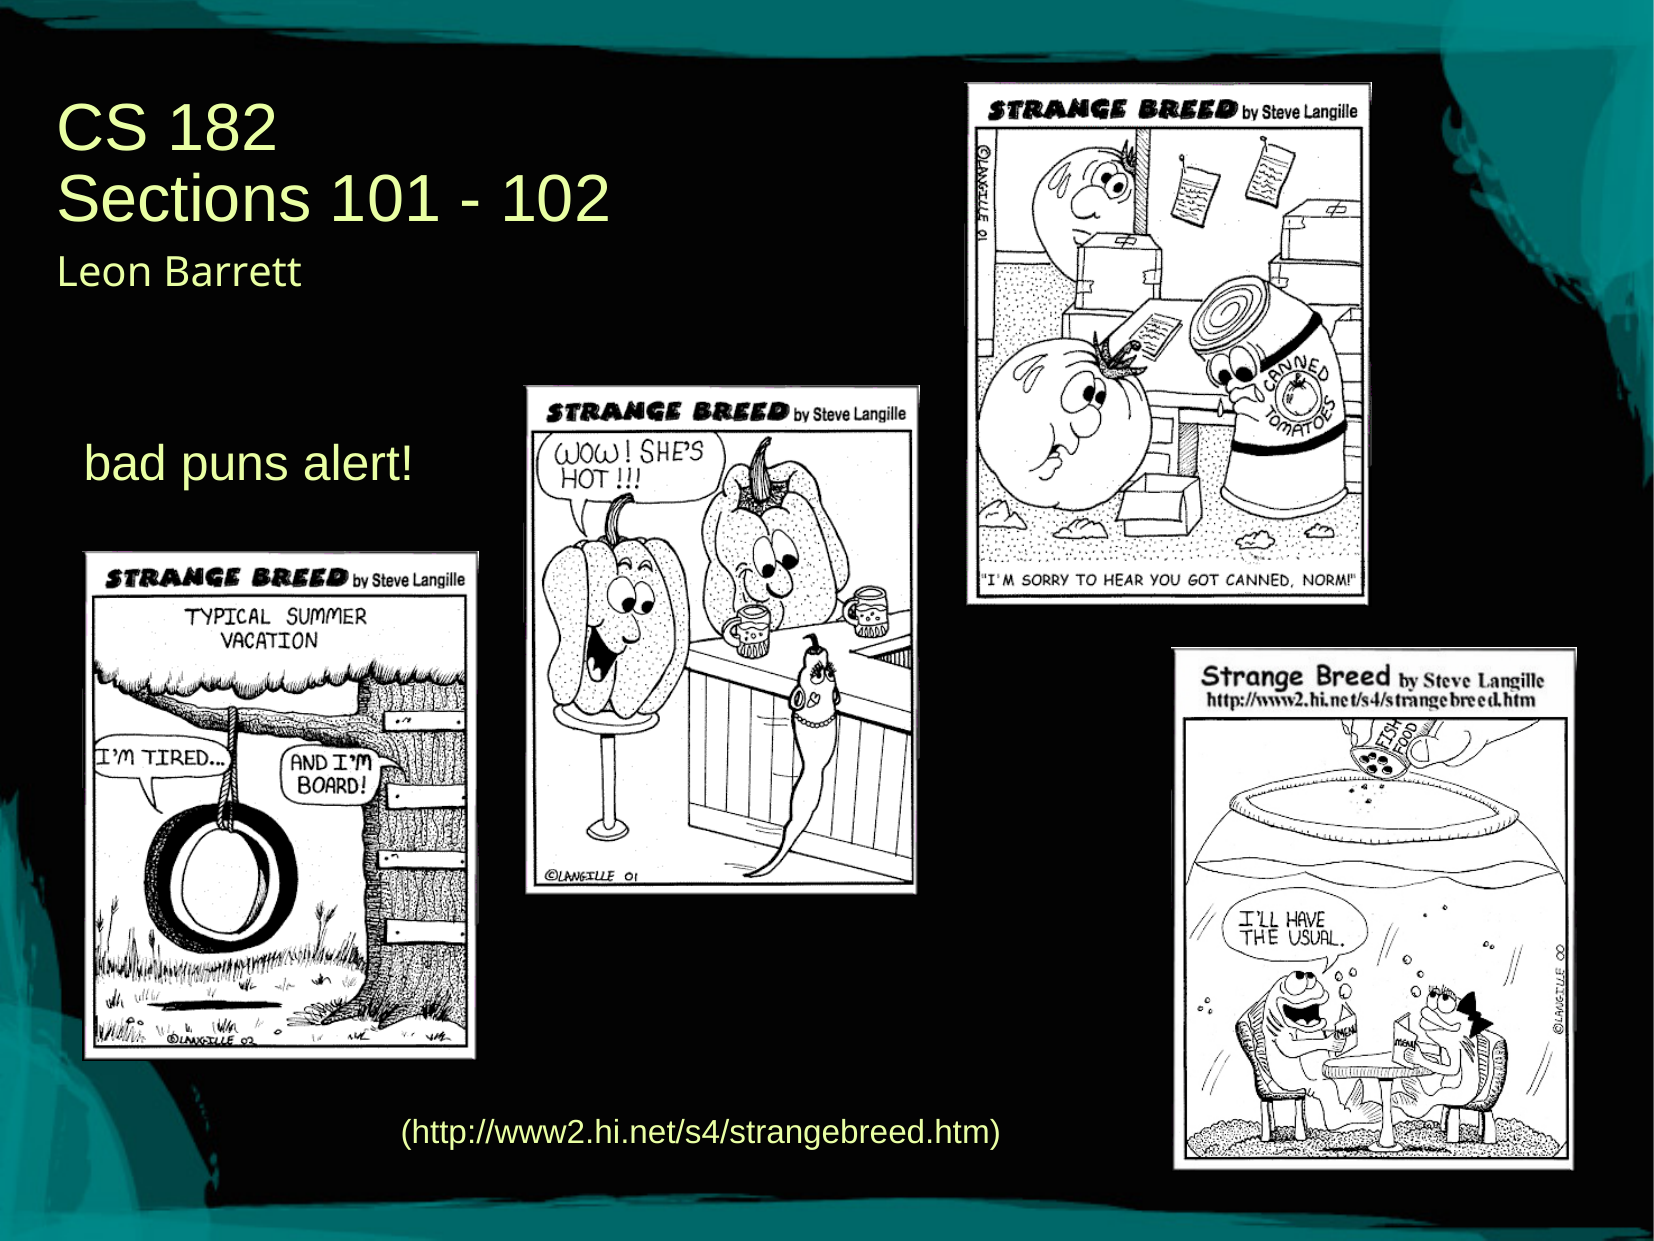

# CS 182 Sections 101 - 102
Leon Barrett
bad puns alert!
(http://www2.hi.net/s4/strangebreed.htm)